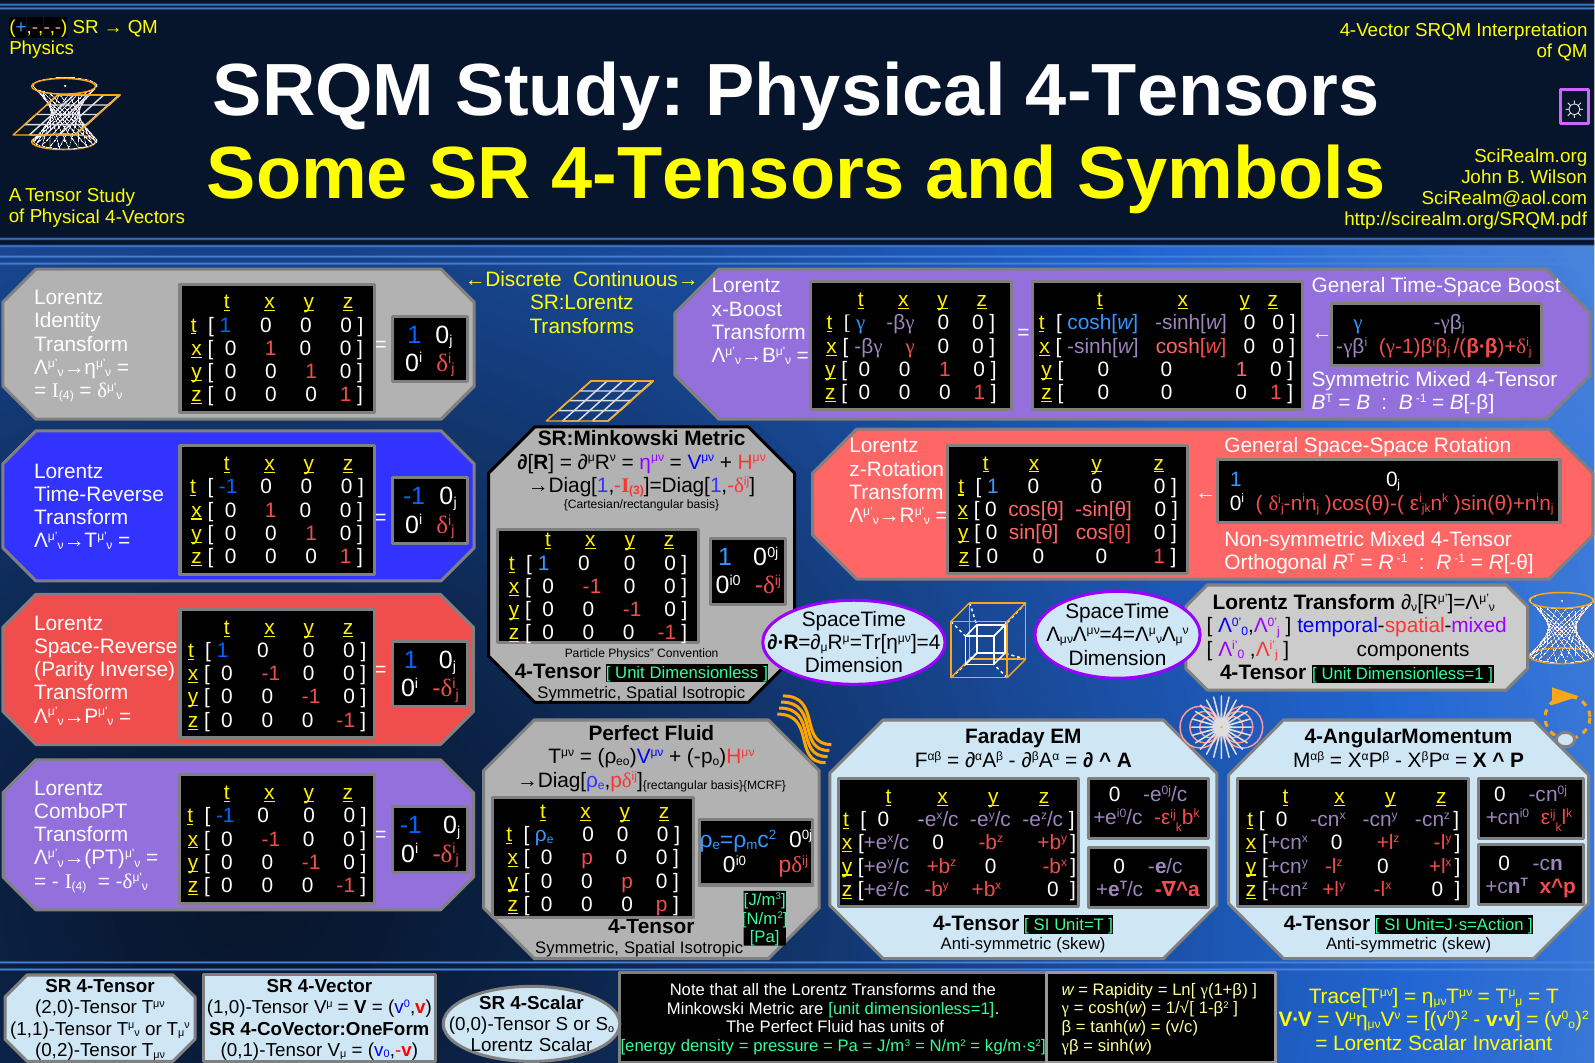

(+,-,-,-) SR → QM
Physics
A Tensor Study
of Physical 4-Vectors
4-Vector SRQM Interpretation
of QM
SciRealm.org
John B. Wilson
SciRealm@aol.com
http://scirealm.org/SRQM.pdf
# SRQM Study: Physical 4-Tensors Some SR 4-Tensors and Symbols
☼
←Discrete Continuous→
SR:Lorentz
Transforms
Lorentz								General Time-Space Boost
x-Boost
Transform			 =				←
Λμ’ν→Bμ'ν =
								Symmetric Mixed 4-Tensor
								BT = B : B -1 = B[-β]
 t x y z
t [ γ -βγ 0 0 ]
x [ -βγ γ 0 0 ]
y [ 0 0 1 0 ]
z [ 0 0 0 1 ]
 t x y z
t [ cosh[w] -sinh[w] 0 0 ]
x [ -sinh[w] cosh[w] 0 0 ]
y [ 0 0 1 0 ]
z [ 0 0 0 1 ]
γ	 -γβj
 -γβi (γ-1)βiβj /(β∙β)+δij
Lorentz
Identity
Transform			 =
Λμ’ν→ημ'ν =
= I(4) = δμ'ν
 t x y z
t [ 1 0 0 0 ]
x [ 0 1 0 0 ]
y [ 0 0 1 0 ]
z [ 0 0 0 1 ]
 1 0j
 0i δij
SR:Minkowski Metric
∂[R] = ∂μRν = ημν = Vμν + Hμν
→Diag[1,-I(3)]=Diag[1,-δij]
{Cartesian/rectangular basis}
=
Particle Physics” Convention
4-Tensor [ Unit Dimensionless ]
Symmetric, Spatial Isotropic
 t x y z
t [ 1 0 0 0 ]
x [ 0 -1 0 0 ]
y [ 0 0 -1 0 ]
z [ 0 0 0 -1 ]
 1 00j
 0i0 -δij
Lorentz					General Space-Space Rotation
z-Rotation
Transform			 ←
Λμ’ν→Rμ'ν =
					Non-symmetric Mixed 4-Tensor
					Orthogonal RT = R -1 : R -1 = R[-θ]
 t x y z
t [ 1 0 0 0 ]
x [ 0 cos[θ] -sin[θ] 0 ]
y [ 0 sin[θ] cos[θ] 0 ]
z [ 0 0 0 1 ]
1		 0j
 0i ( δij-ninj )cos(θ)-( εijknk )sin(θ)+ninj
Lorentz
Time-Reverse
Transform			 =
Λμ’ν→Tμ'ν =
 t x y z
t [ -1 0 0 0 ]
x [ 0 1 0 0 ]
y [ 0 0 1 0 ]
z [ 0 0 0 1 ]
 -1 0j
 0i δij
Lorentz Transform ∂ν[Rμ’]=Λμ’ν
[ Λ0’0,Λ0’j ] temporal-spatial-mixed
[ Λi’0 ,Λi’j ]	components
4-Tensor [ Unit Dimensionless=1 ]
SpaceTime
ΛμνΛμν=4=ΛμνΛμν
Dimension
Lorentz
Space-Reverse
(Parity Inverse)			 =
Transform
Λμ’ν→Pμ'ν =
 t x y z
t [ 1 0 0 0 ]
x [ 0 -1 0 0 ]
y [ 0 0 -1 0 ]
z [ 0 0 0 -1 ]
 1 0j
 0i -δij
SpaceTime
∂∙R=∂μRμ=Tr[ημν]=4
Dimension
Perfect Fluid
Tμν = (ρeo)Vμν + (-po)Hμν
→Diag[ρe,pδij]{rectangular basis}{MCRF}
4-Tensor
Symmetric, Spatial Isotropic
 t x y z
t [ ρe 0 0 0 ]
x [ 0 p 0 0 ]
y [ 0 0 p 0 ]
z [ 0 0 0 p ]
 ρe=ρmc2 00j
 0i0 pδij
Faraday EM
Fαβ = ∂αAβ - ∂βAα = ∂ ^ A
4-Tensor [ SI Unit=T ]
Anti-symmetric (skew)
 t x y z
t [ 0 -ex/c -ey/c -ez/c ]
x [+ex/c 0 -bz +by ]
y [+ey/c +bz 0 -bx ]
z [+ez/c -by +bx 0 ]
 0 -e0j/c
+ei0/c -εijkbk
 0 -e/c
+eT/c -∇^a
4-AngularMomentum
Mαβ = XαPβ - XβPα = X ^ P
4-Tensor [ SI Unit=J·s=Action ]
Anti-symmetric (skew)
 t x y z
t [ 0 -cnx -cny -cnz ]
x [+cnx 0 +lz -ly ]
y [+cny -lz 0 +lx ]
z [+cnz +ly -lx 0 ]
 0 -cn0j
+cni0 εijklk
 0 -cn
+cnT x^p
Lorentz
ComboPT
Transform			 =
Λμ’ν→(PT)μ'ν =
= - I(4) = -δμ'ν
 t x y z
t [ -1 0 0 0 ]
x [ 0 -1 0 0 ]
y [ 0 0 -1 0 ]
z [ 0 0 0 -1 ]
 -1 0j
 0i -δij
[J/m3]
[N/m2]
[Pa]
Note that all the Lorentz Transforms and the
Minkowski Metric are [unit dimensionless=1].
 The Perfect Fluid has units of
[energy density = pressure = Pa = J/m3 = N/m2 = kg/m·s2]
w = Rapidity = Ln[ γ(1+β) ]
γ = cosh(w) = 1/√[ 1-β2 ]
β = tanh(w) = (v/c)
γβ = sinh(w)
SR 4-Tensor
(2,0)-Tensor Tμν
(1,1)-Tensor Tμν or Tμν
(0,2)-Tensor Tμν
SR 4-Vector
(1,0)-Tensor Vμ = V = (v0,v)
SR 4-CoVector:OneForm
(0,1)-Tensor Vμ = (v0,-v)
Trace[Tμν] = ημνTμν = Tμμ = T
V∙V = VμημνVν = [(v0)2 - v∙v] = (v0o)2
= Lorentz Scalar Invariant
SR 4-Scalar
(0,0)-Tensor S or So
Lorentz Scalar